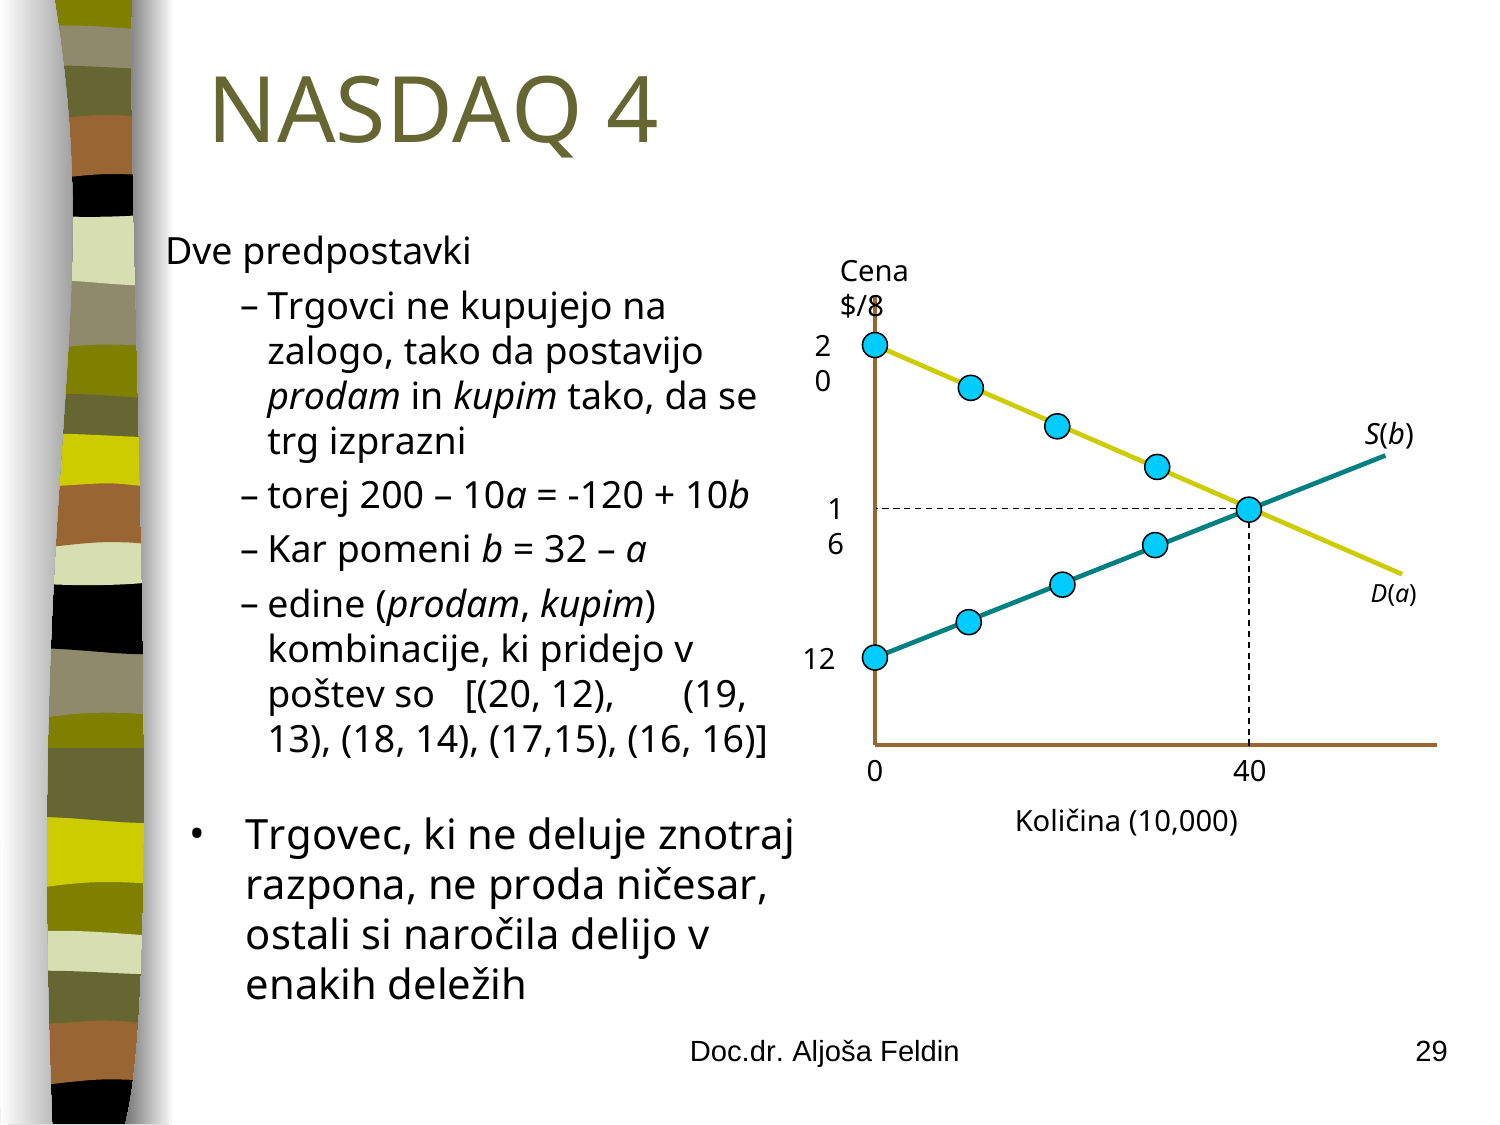

# NASDAQ 4
Dve predpostavki
Trgovci ne kupujejo na zalogo, tako da postavijo prodam in kupim tako, da se trg izprazni
torej 200 – 10a = -120 + 10b
Kar pomeni b = 32 – a
edine (prodam, kupim) kombinacije, ki pridejo v poštev so [(20, 12), (19, 13), (18, 14), (17,15), (16, 16)]
Cena $/8
20
S(b)
16
D(a)
12
0
40
Količina (10,000)
Trgovec, ki ne deluje znotraj razpona, ne proda ničesar, ostali si naročila delijo v enakih deležih
Doc.dr. Aljoša Feldin